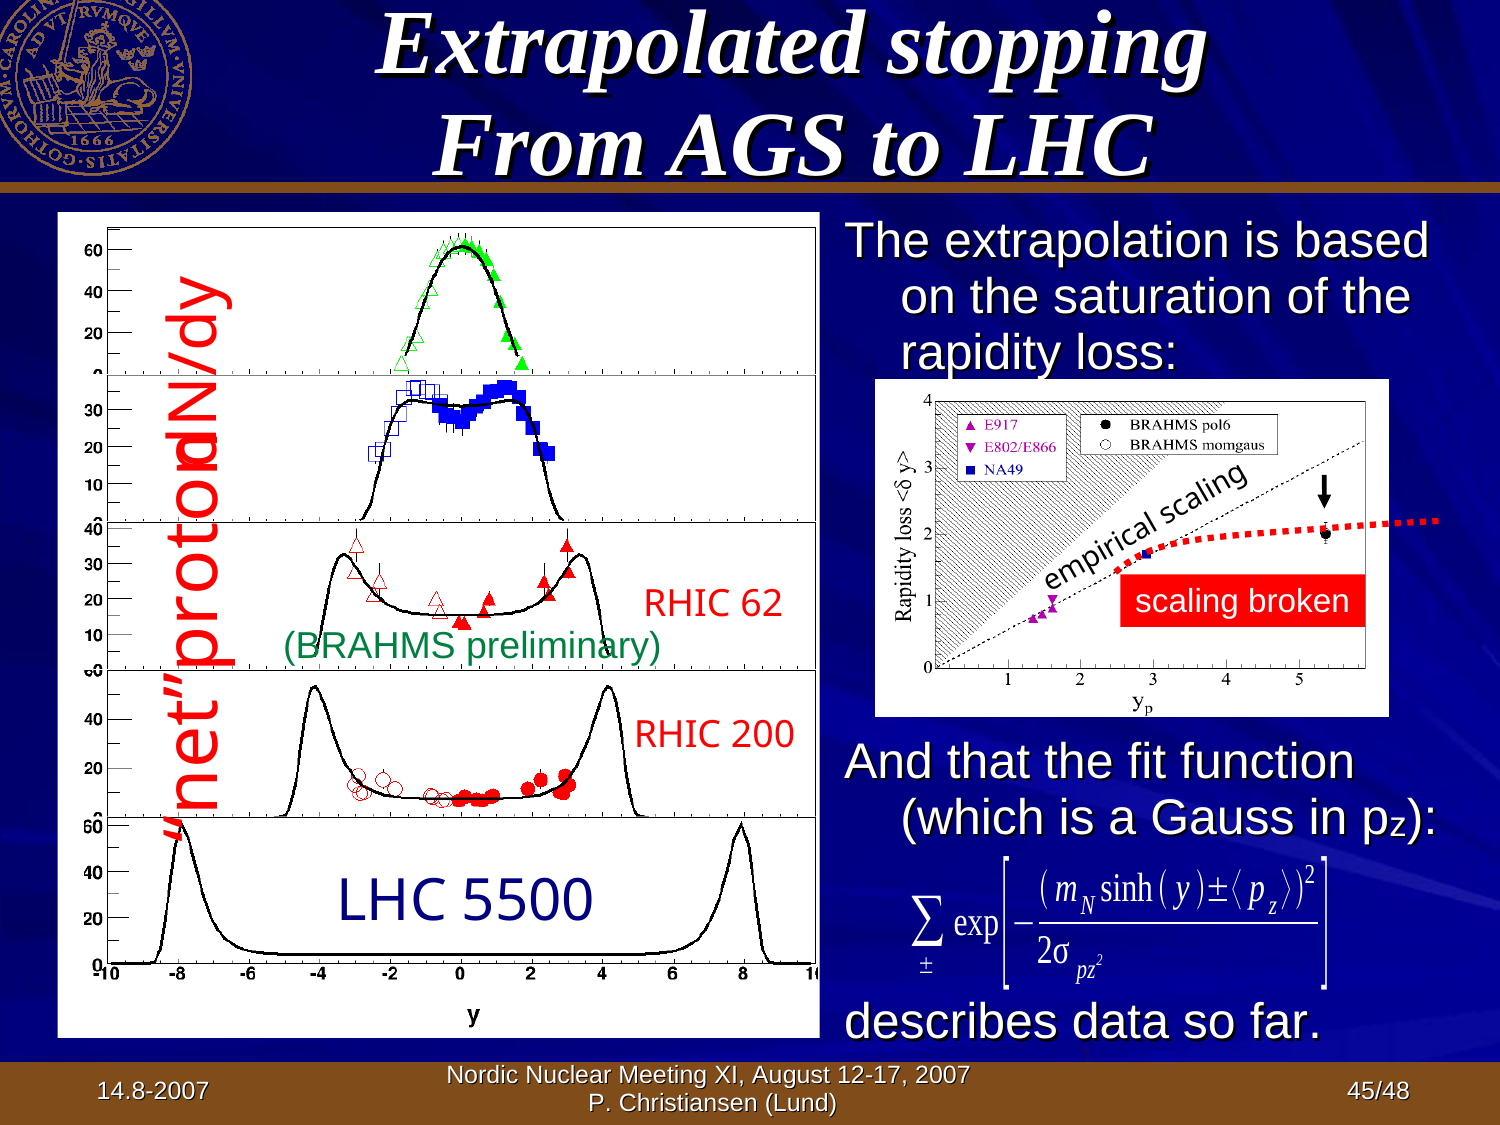

# Extrapolated stopping From AGS to LHC
The extrapolation is based on the saturation of the rapidity loss:
And that the fit function (which is a Gauss in pz):
describes data so far.
AGS
dN/dy
SPS
RHIC 62
“net”proton
RHIC 200
LHC 5500
(BRAHMS preliminary)
empirical scaling
scaling broken
45